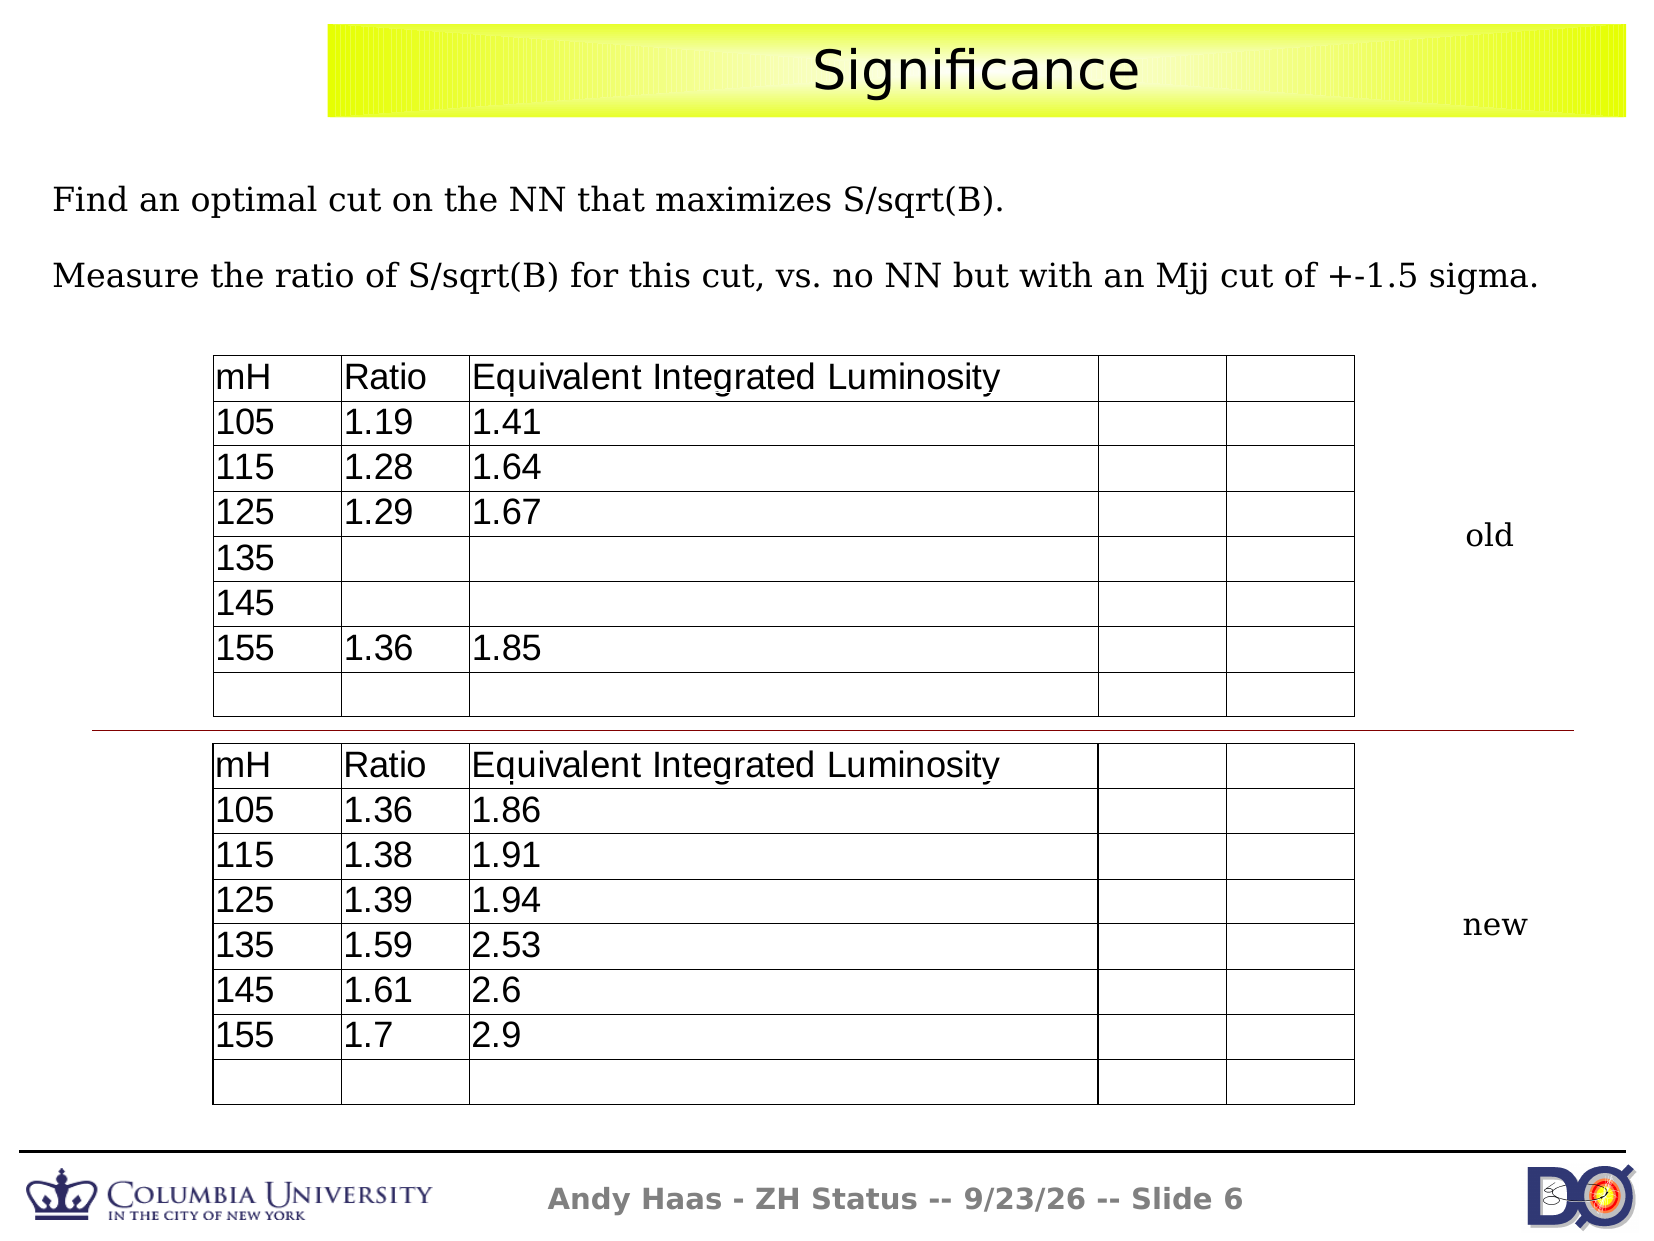

# Significance
Find an optimal cut on the NN that maximizes S/sqrt(B).
Measure the ratio of S/sqrt(B) for this cut, vs. no NN but with an Mjj cut of +-1.5 sigma.
old
new